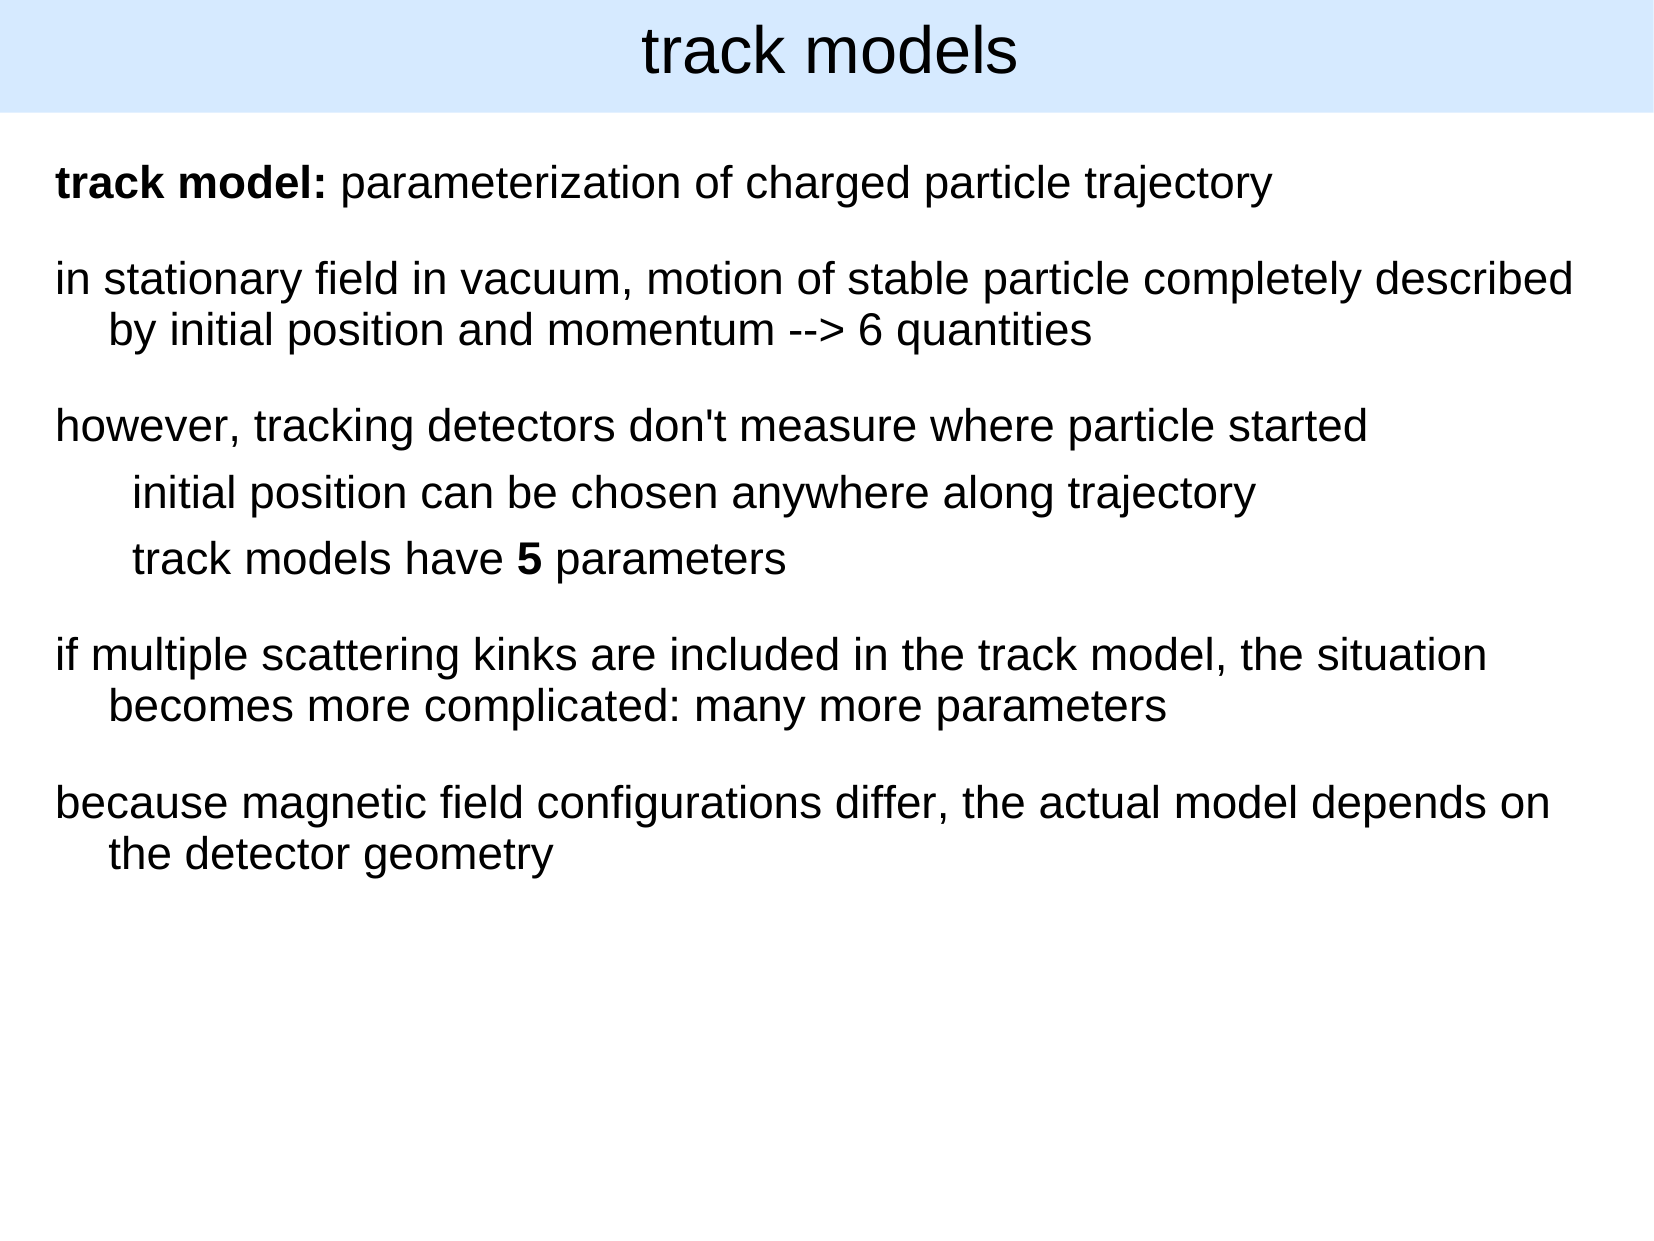

# track models
track model: parameterization of charged particle trajectory
in stationary field in vacuum, motion of stable particle completely described by initial position and momentum --> 6 quantities
however, tracking detectors don't measure where particle started
initial position can be chosen anywhere along trajectory
track models have 5 parameters
if multiple scattering kinks are included in the track model, the situation becomes more complicated: many more parameters
because magnetic field configurations differ, the actual model depends on the detector geometry